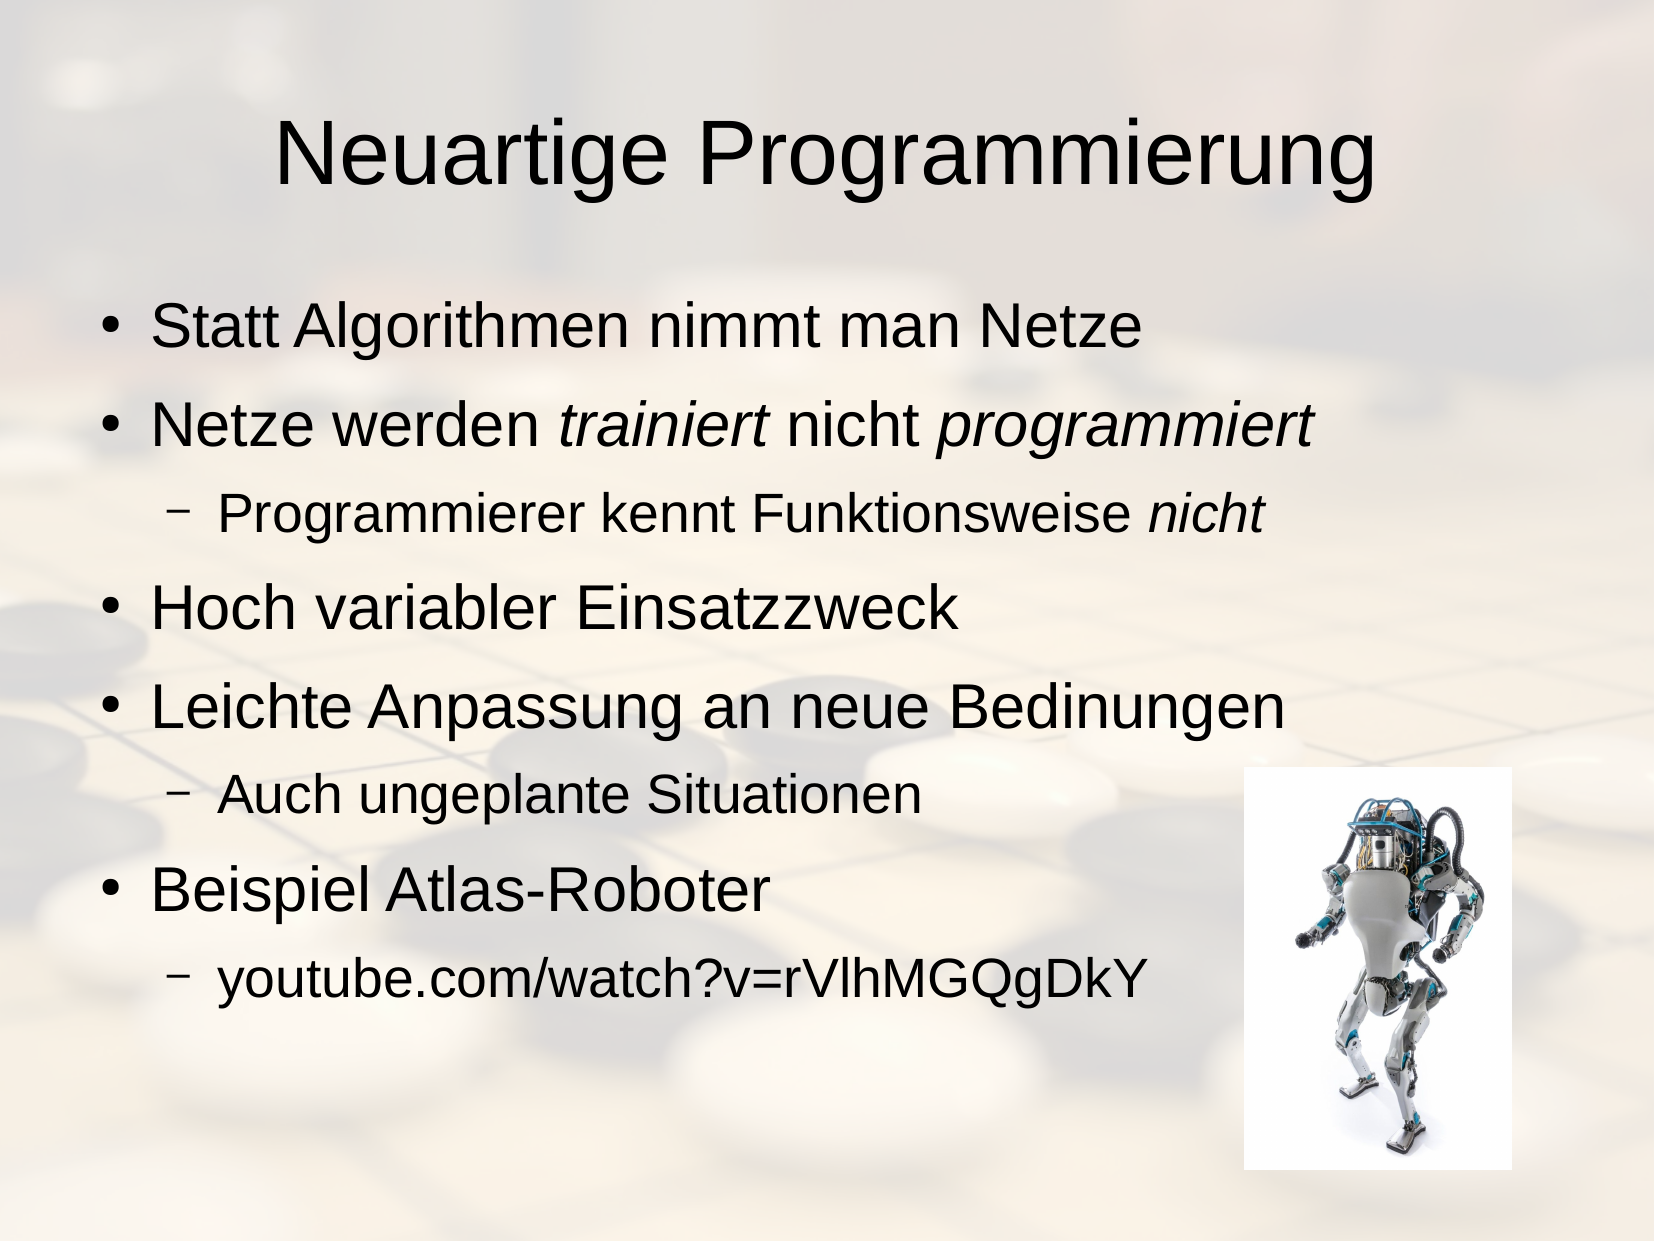

# Neuartige Programmierung
Statt Algorithmen nimmt man Netze
Netze werden trainiert nicht programmiert
Programmierer kennt Funktionsweise nicht
Hoch variabler Einsatzzweck
Leichte Anpassung an neue Bedinungen
Auch ungeplante Situationen
Beispiel Atlas-Roboter
youtube.com/watch?v=rVlhMGQgDkY